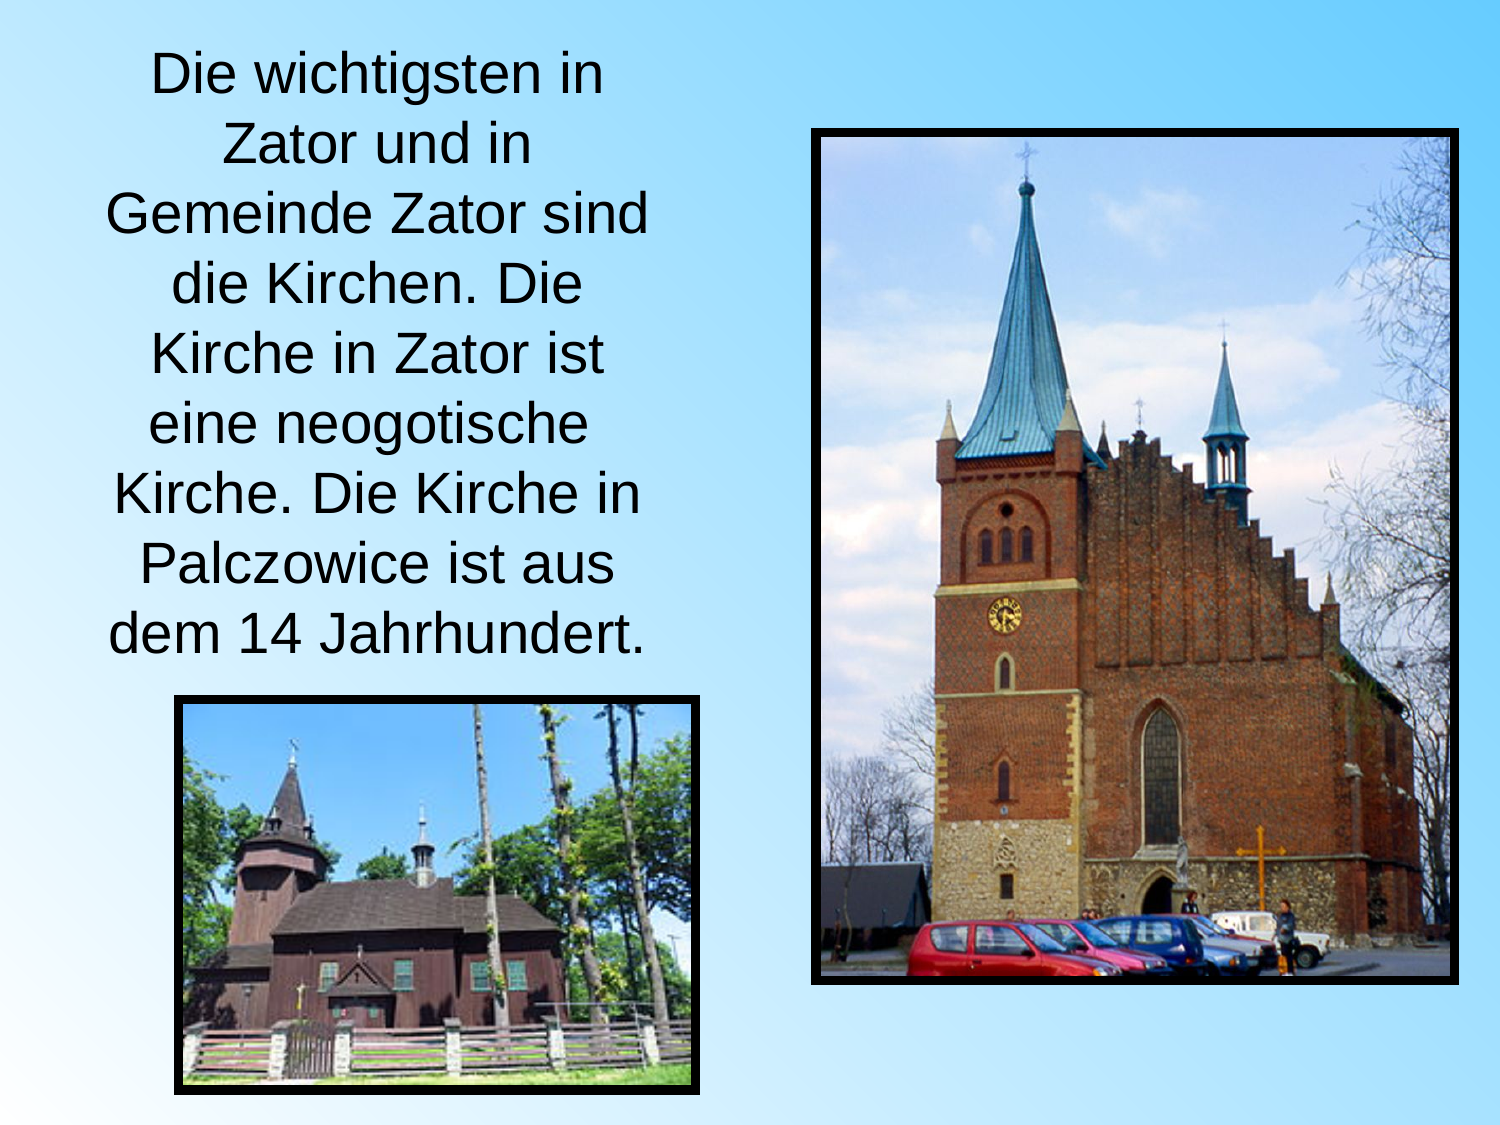

# Die wichtigsten in Zator und in Gemeinde Zator sind die Kirchen. Die Kirche in Zator ist eine neogotische Kirche. Die Kirche in Palczowice ist aus dem 14 Jahrhundert.